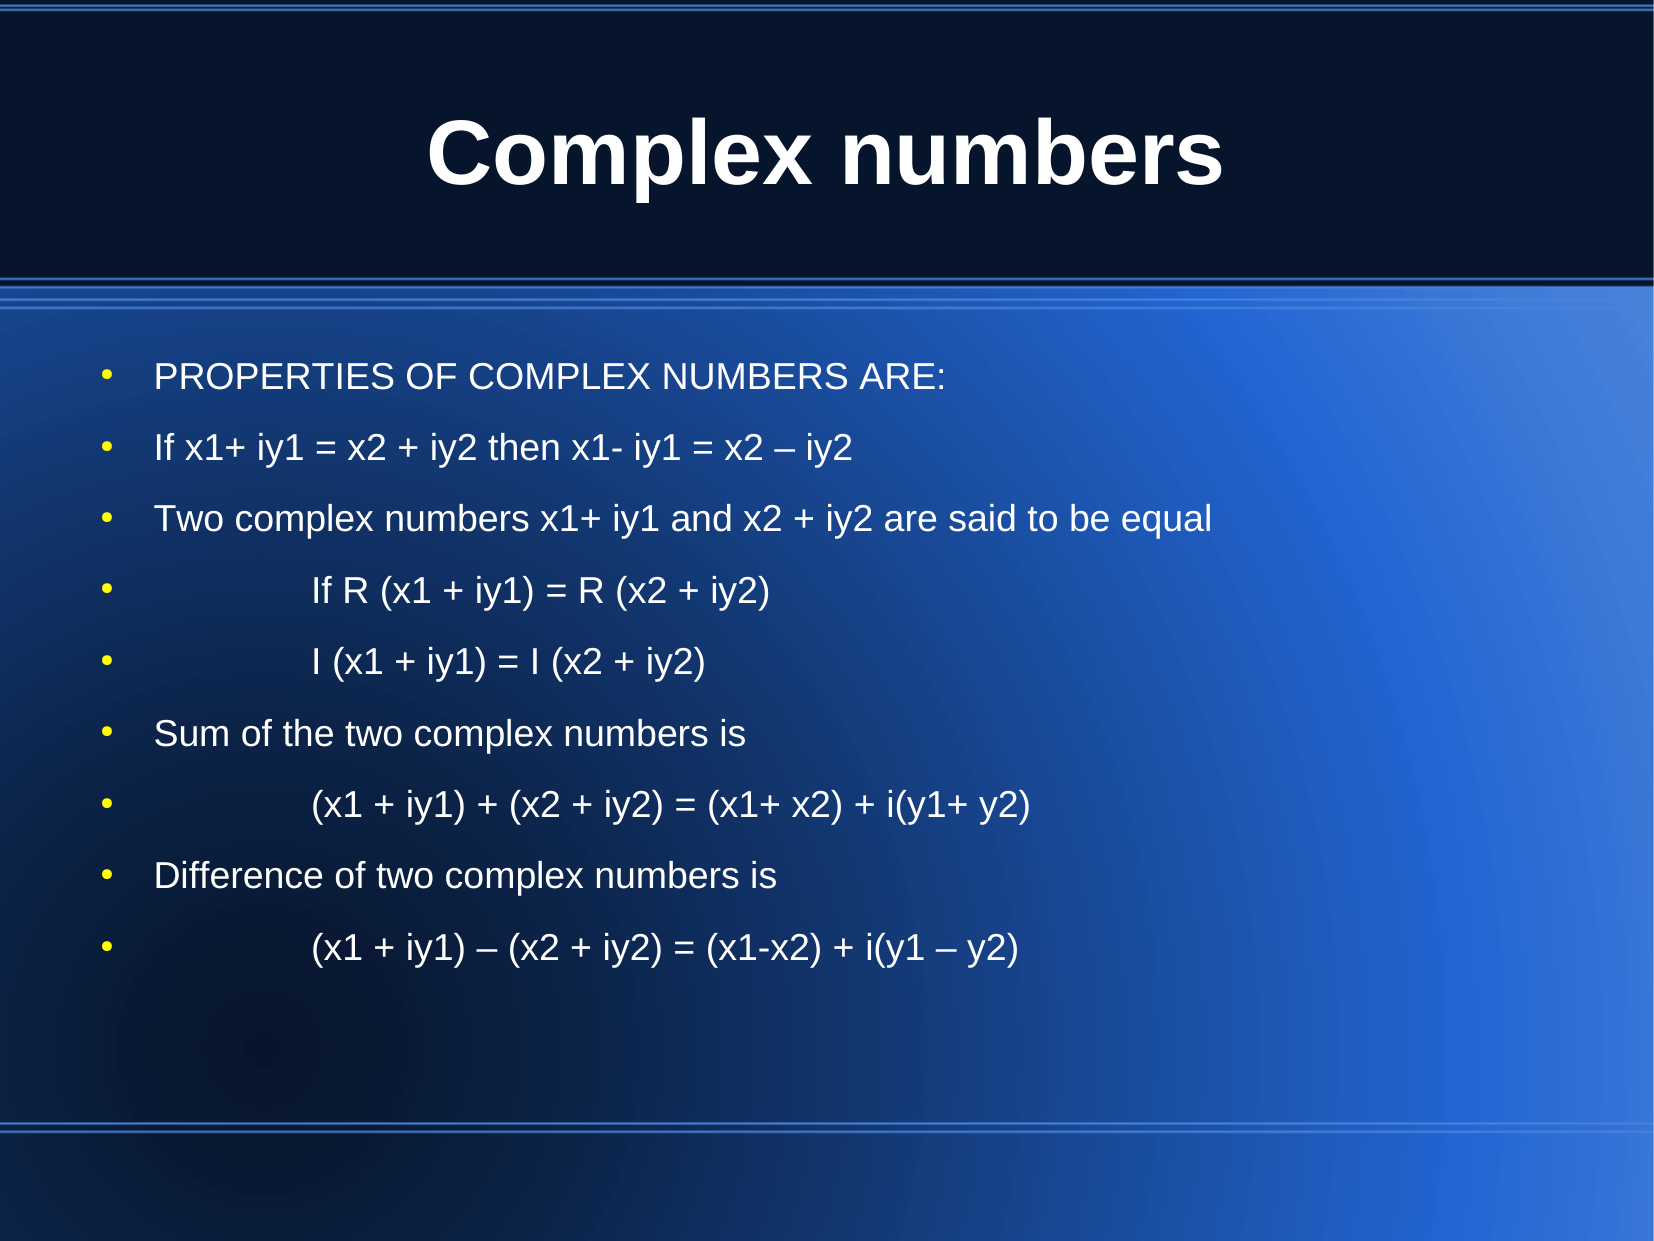

# Complex numbers
PROPERTIES OF COMPLEX NUMBERS ARE:
If x1+ iy1 = x2 + iy2 then x1- iy1 = x2 – iy2
Two complex numbers x1+ iy1 and x2 + iy2 are said to be equal
 If R (x1 + iy1) = R (x2 + iy2)
 I (x1 + iy1) = I (x2 + iy2)
Sum of the two complex numbers is
 (x1 + iy1) + (x2 + iy2) = (x1+ x2) + i(y1+ y2)
Difference of two complex numbers is
 (x1 + iy1) – (x2 + iy2) = (x1-x2) + i(y1 – y2)